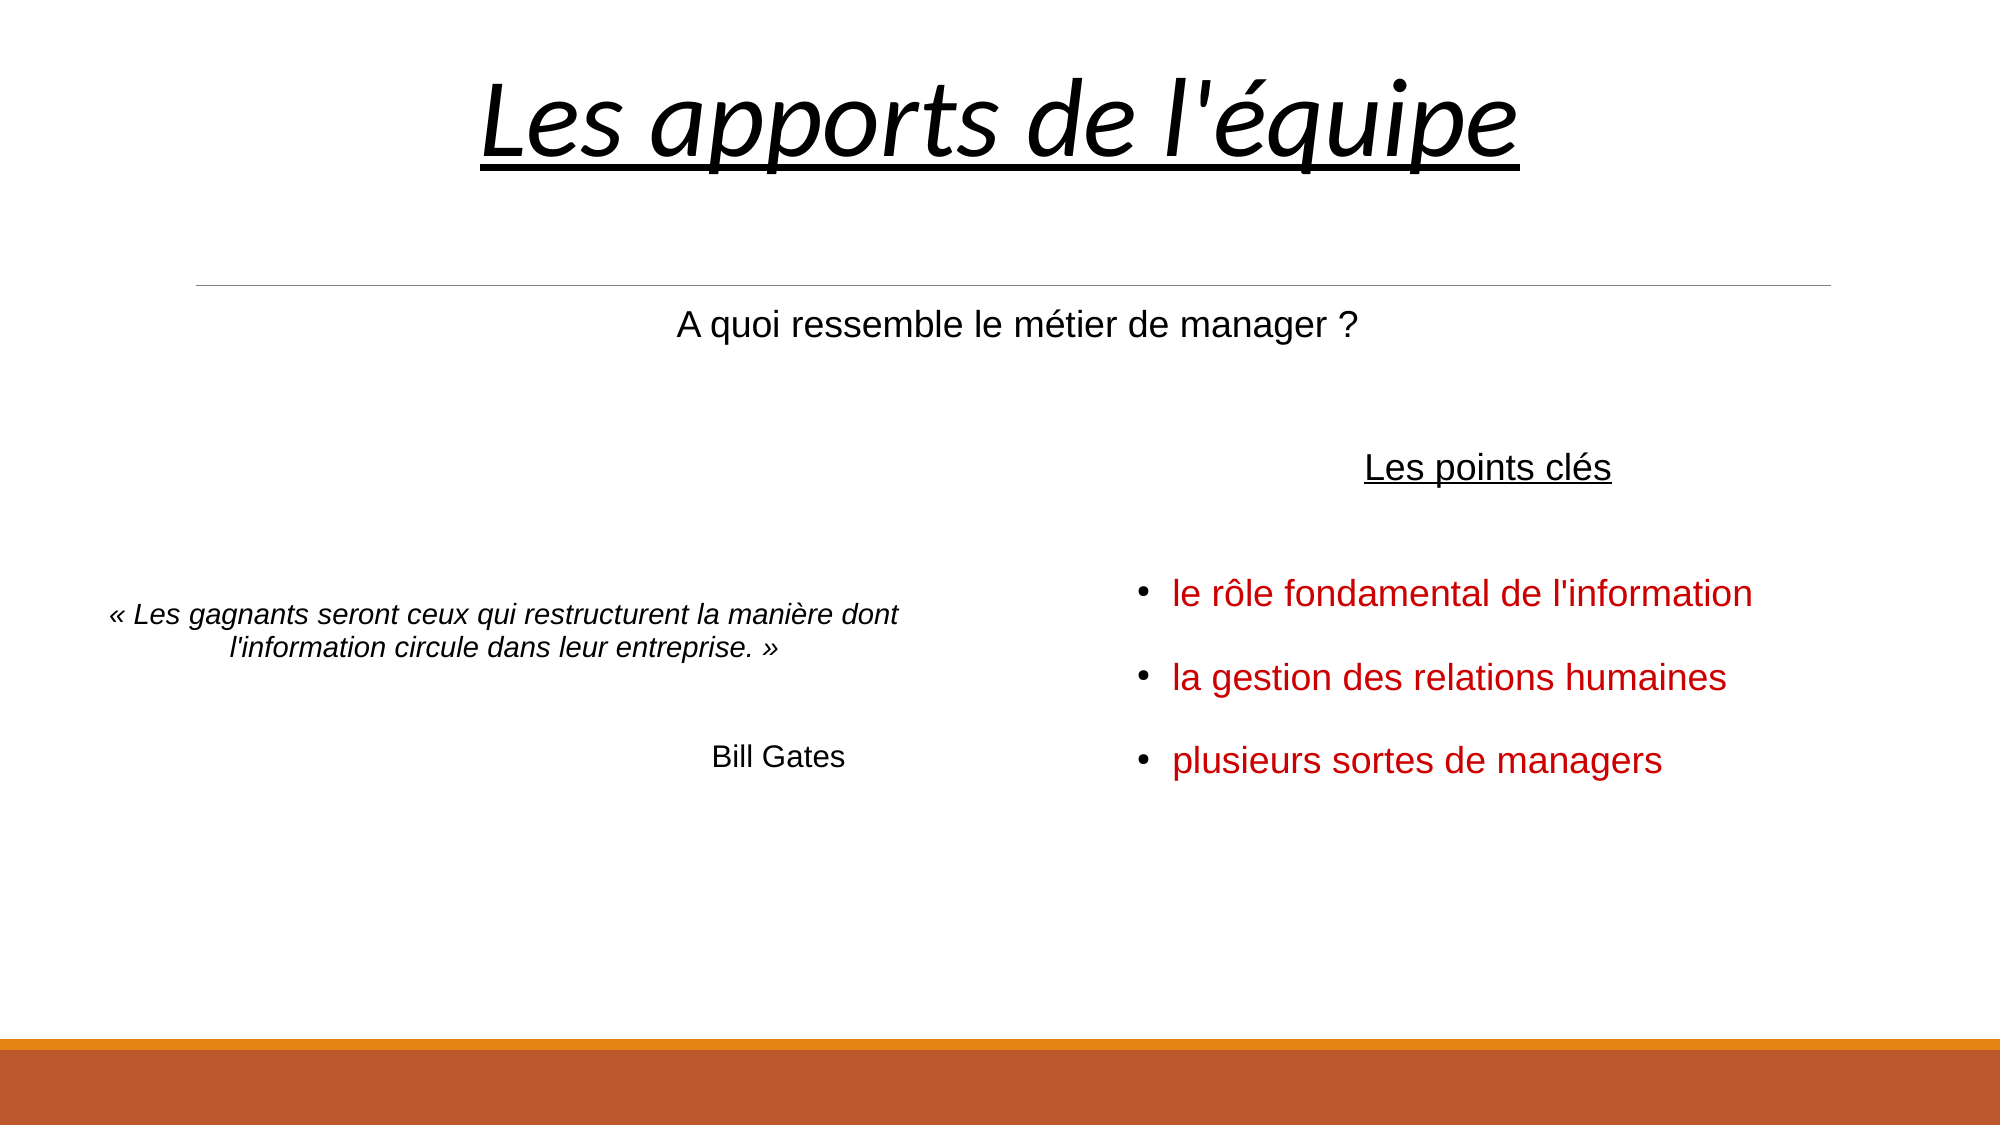

Les apports de l'équipe
A quoi ressemble le métier de manager ?
Les points clés
le rôle fondamental de l'information
la gestion des relations humaines
plusieurs sortes de managers
« Les gagnants seront ceux qui restructurent la manière dont
l'information circule dans leur entreprise. »
Bill Gates